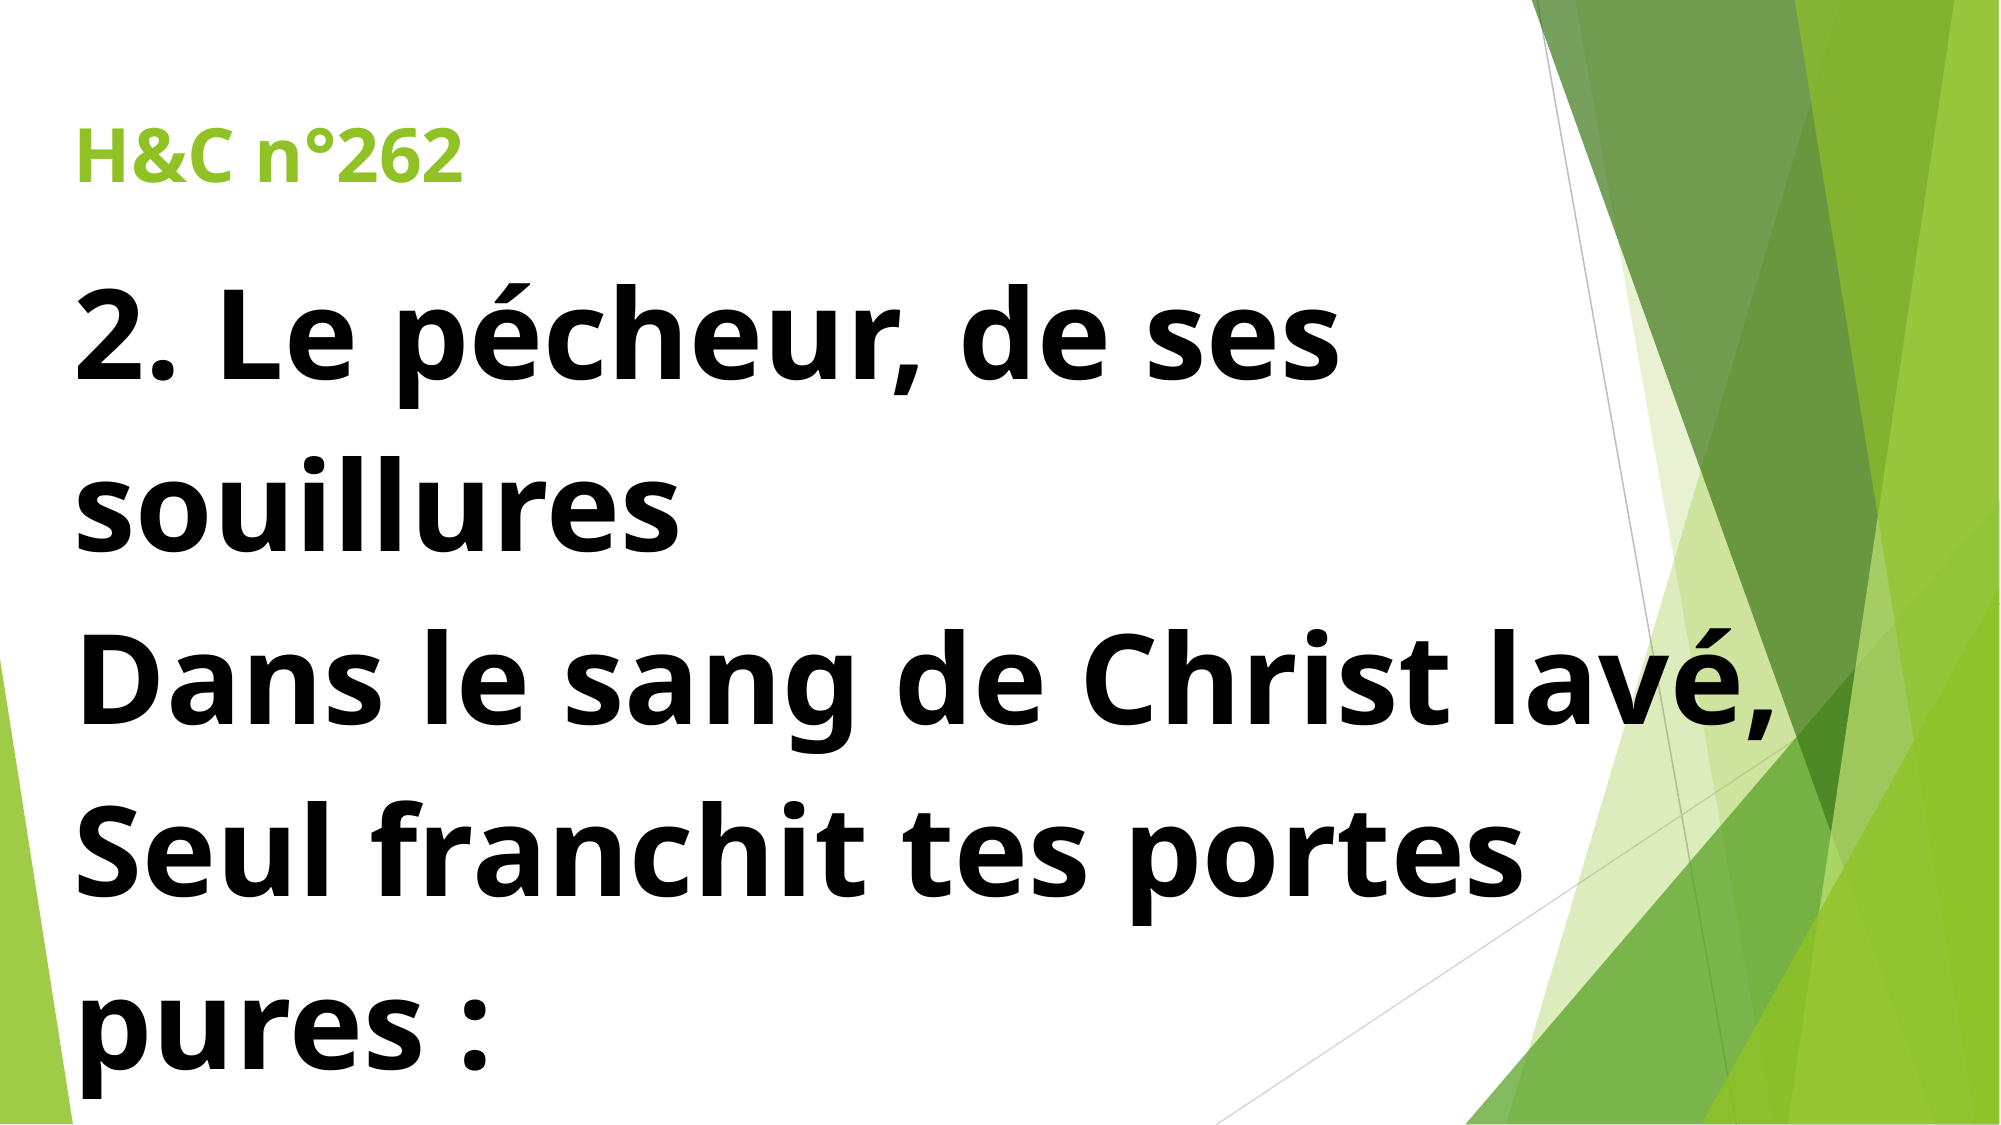

H&C n°262
2. Le pécheur, de ses souillures
Dans le sang de Christ lavé,
Seul franchit tes portes pures :
Il est saint, il est sauvé.